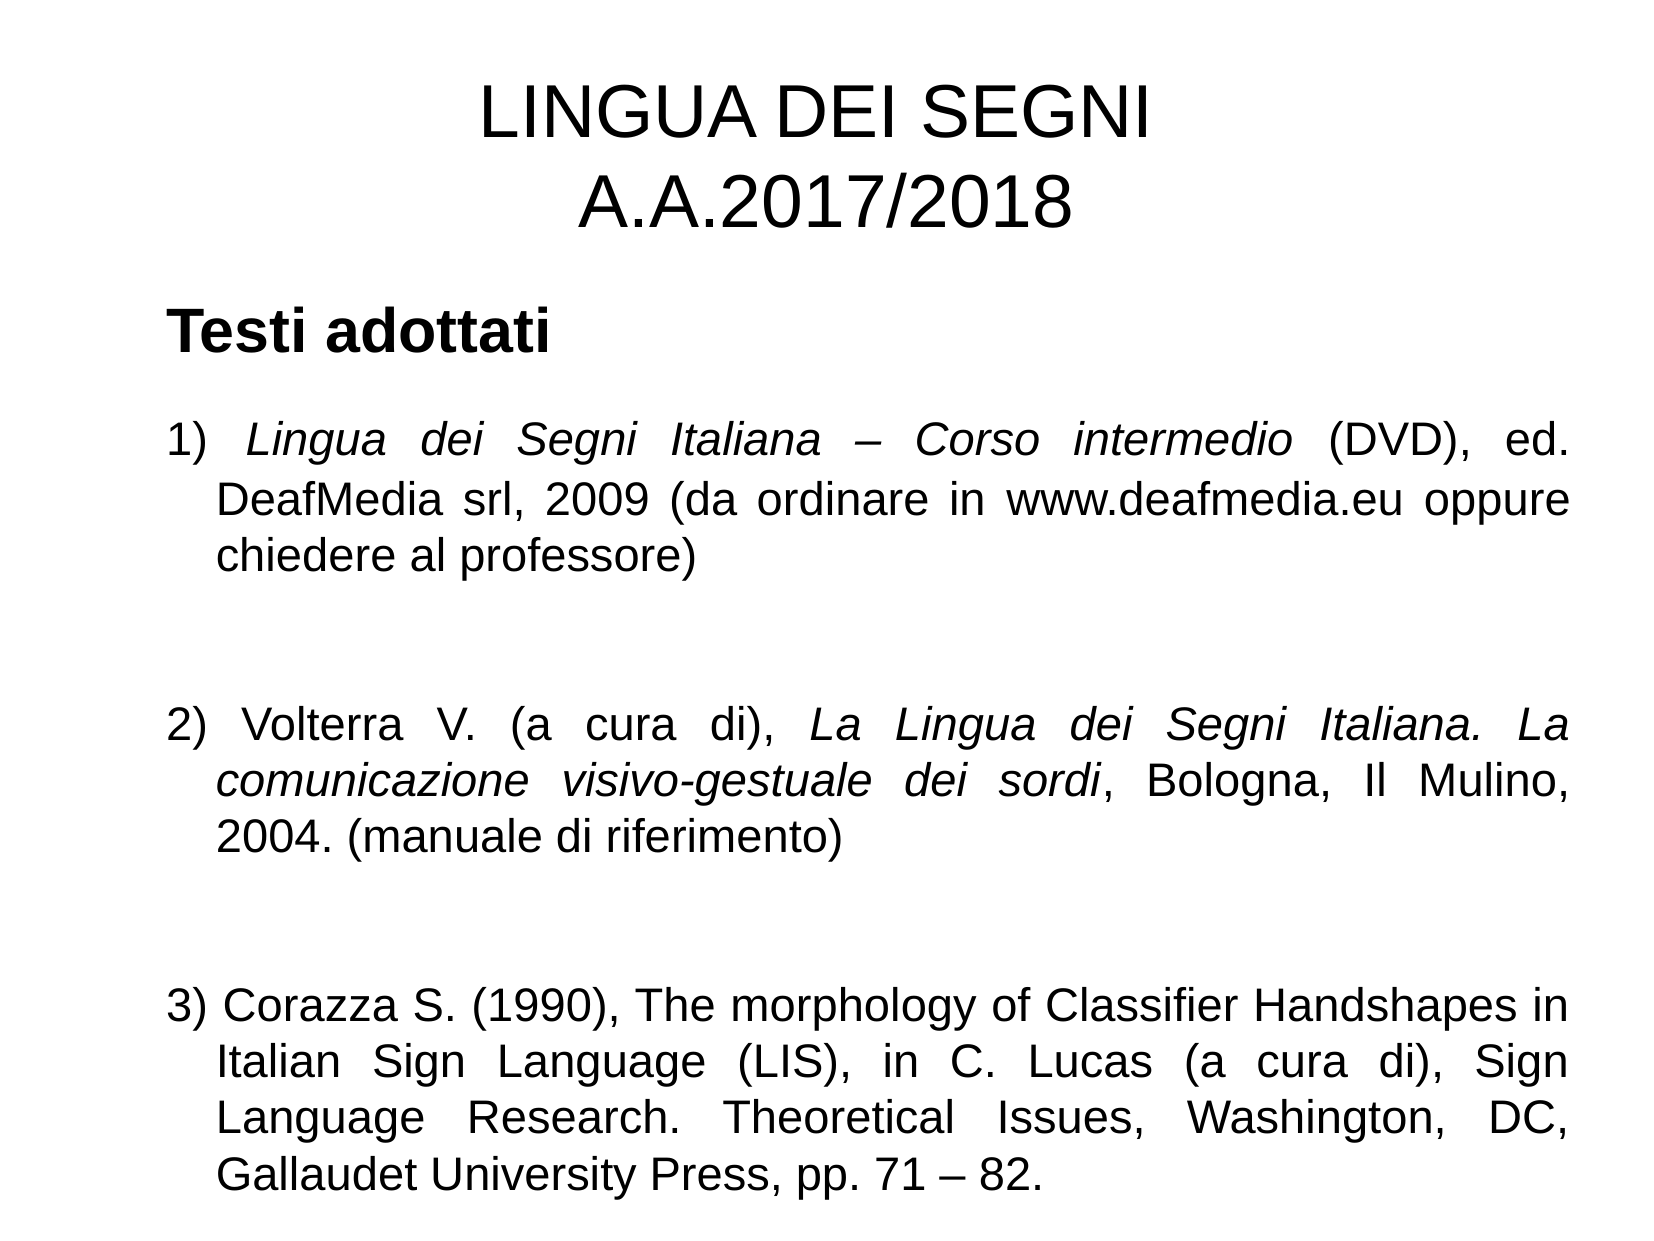

# LINGUA DEI SEGNI A.A.2017/2018
Testi adottati
1) Lingua dei Segni Italiana – Corso intermedio (DVD), ed. DeafMedia srl, 2009 (da ordinare in www.deafmedia.eu oppure chiedere al professore)
2) Volterra V. (a cura di), La Lingua dei Segni Italiana. La comunicazione visivo-gestuale dei sordi, Bologna, Il Mulino, 2004. (manuale di riferimento)
3) Corazza S. (1990), The morphology of Classifier Handshapes in Italian Sign Language (LIS), in C. Lucas (a cura di), Sign Language Research. Theoretical Issues, Washington, DC, Gallaudet University Press, pp. 71 – 82.